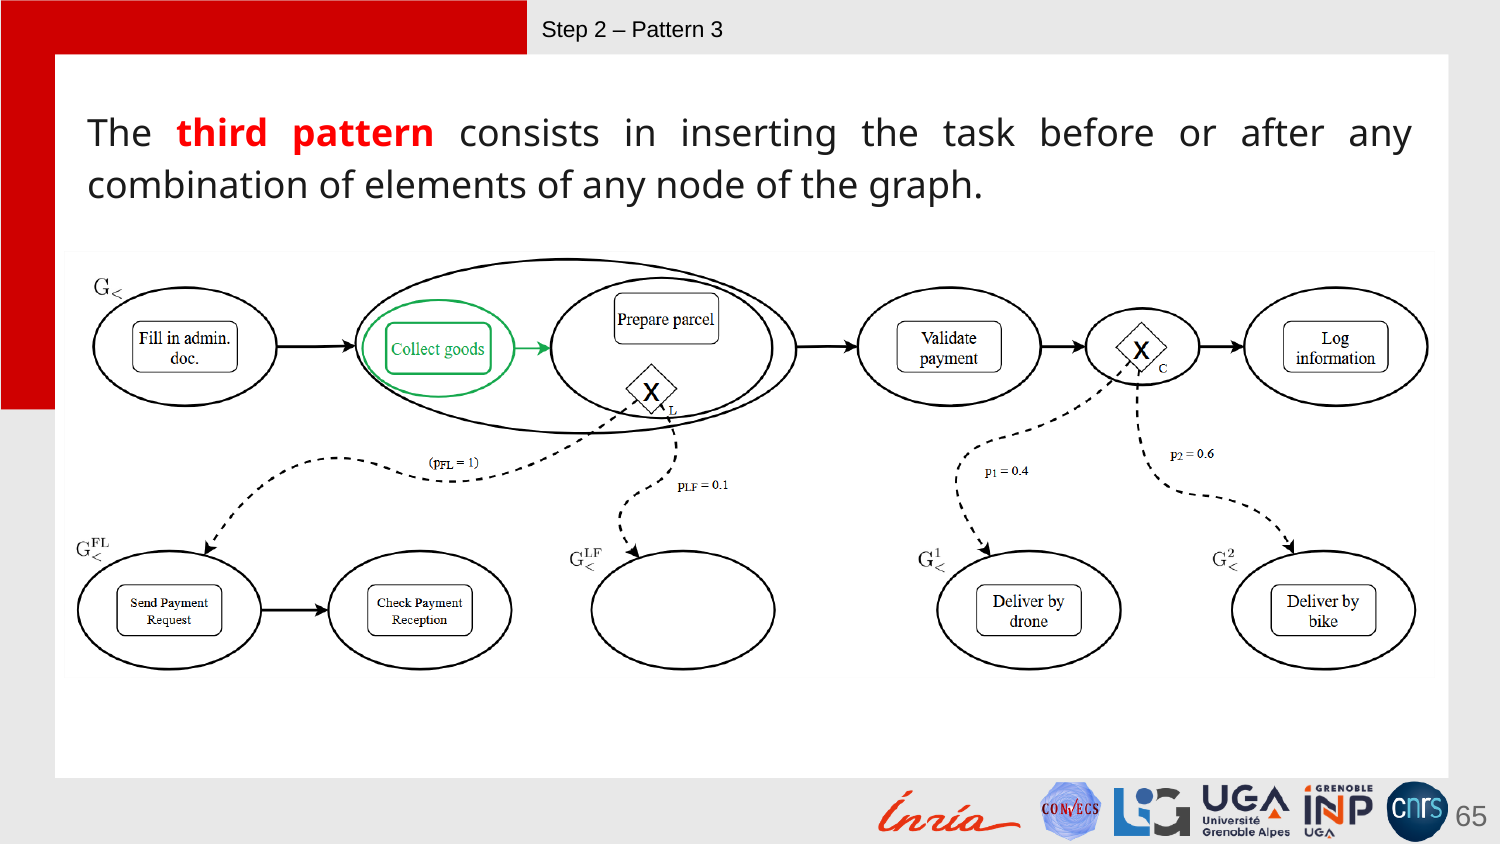

# Step 2 – Pattern 3
The third pattern consists in inserting the task before or after any combination of elements of any node of the graph.
65